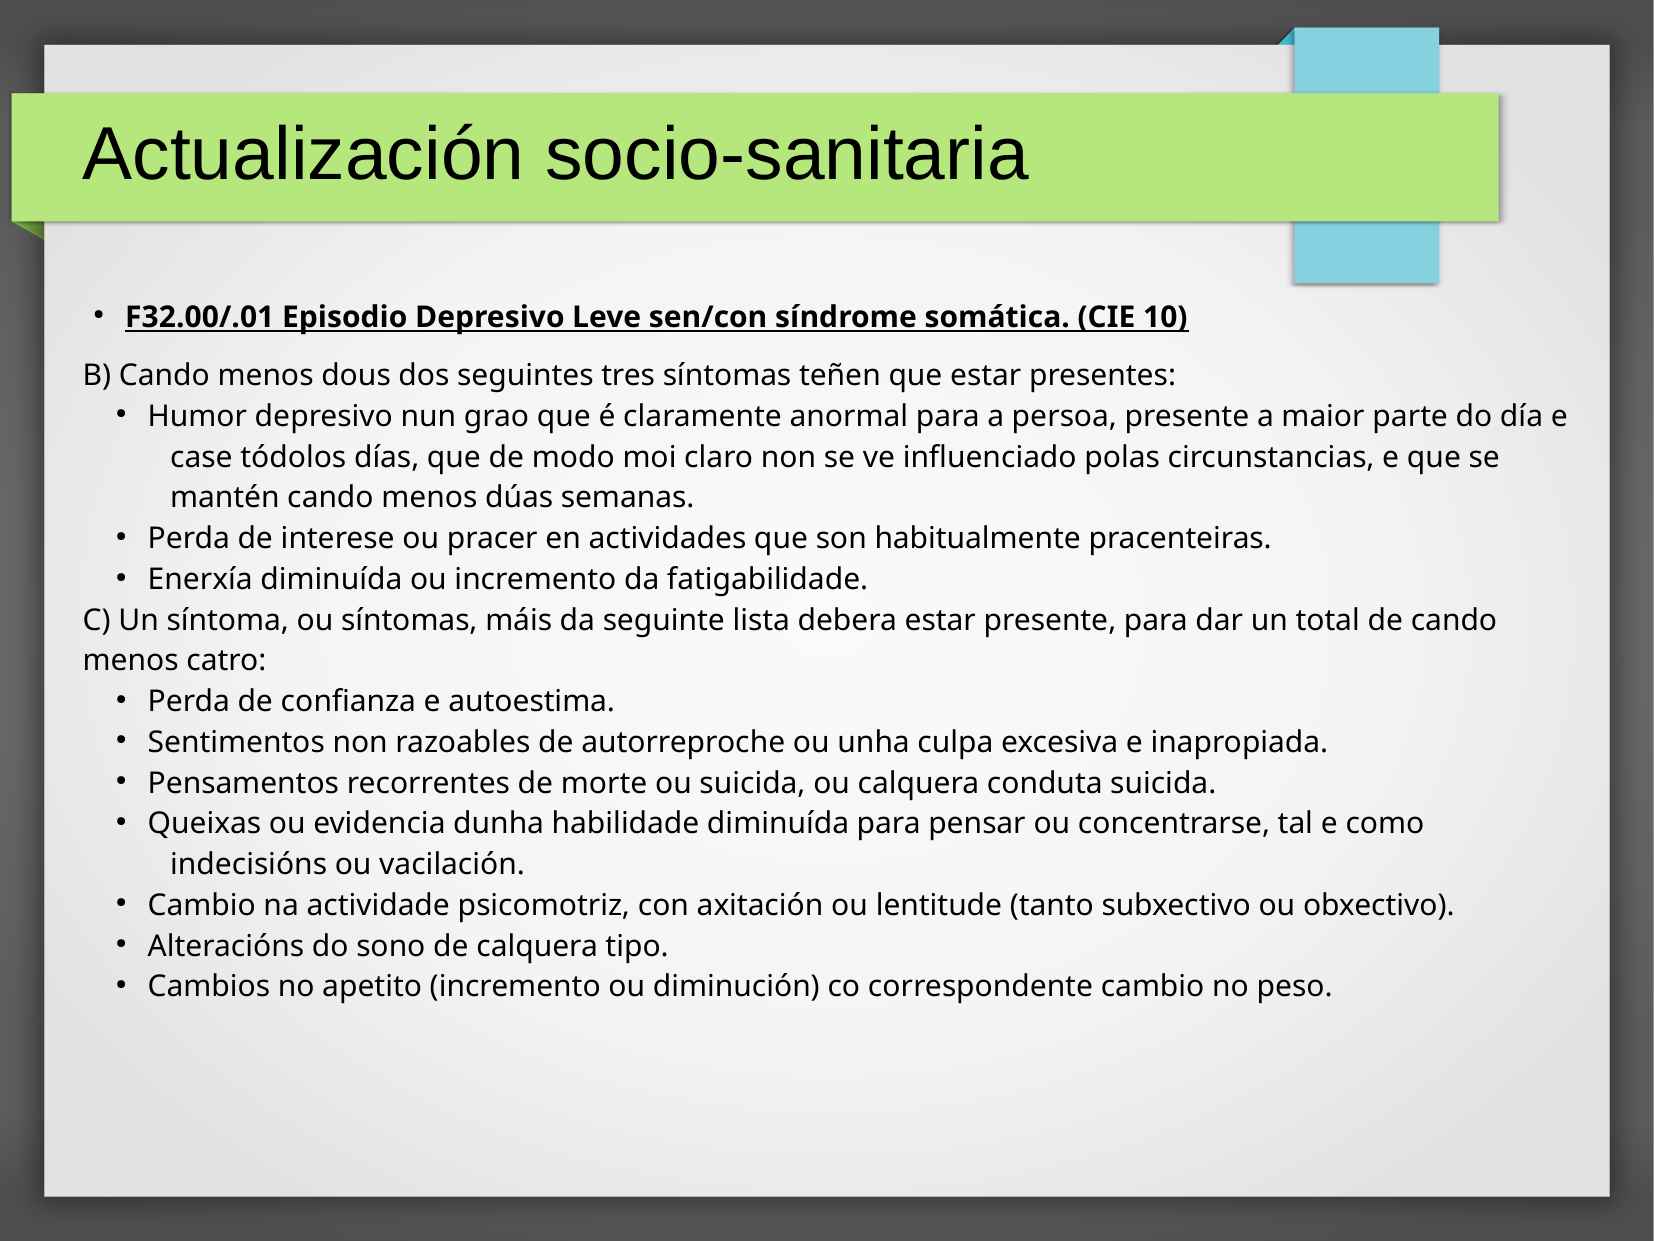

# Actualización socio-sanitaria
F32.00/.01 Episodio Depresivo Leve sen/con síndrome somática. (CIE 10)
B) Cando menos dous dos seguintes tres síntomas teñen que estar presentes:
Humor depresivo nun grao que é claramente anormal para a persoa, presente a maior parte do día e case tódolos días, que de modo moi claro non se ve influenciado polas circunstancias, e que se mantén cando menos dúas semanas.
Perda de interese ou pracer en actividades que son habitualmente pracenteiras.
Enerxía diminuída ou incremento da fatigabilidade.
C) Un síntoma, ou síntomas, máis da seguinte lista debera estar presente, para dar un total de cando menos catro:
Perda de confianza e autoestima.
Sentimentos non razoables de autorreproche ou unha culpa excesiva e inapropiada.
Pensamentos recorrentes de morte ou suicida, ou calquera conduta suicida.
Queixas ou evidencia dunha habilidade diminuída para pensar ou concentrarse, tal e como indecisións ou vacilación.
Cambio na actividade psicomotriz, con axitación ou lentitude (tanto subxectivo ou obxectivo).
Alteracións do sono de calquera tipo.
Cambios no apetito (incremento ou diminución) co correspondente cambio no peso.